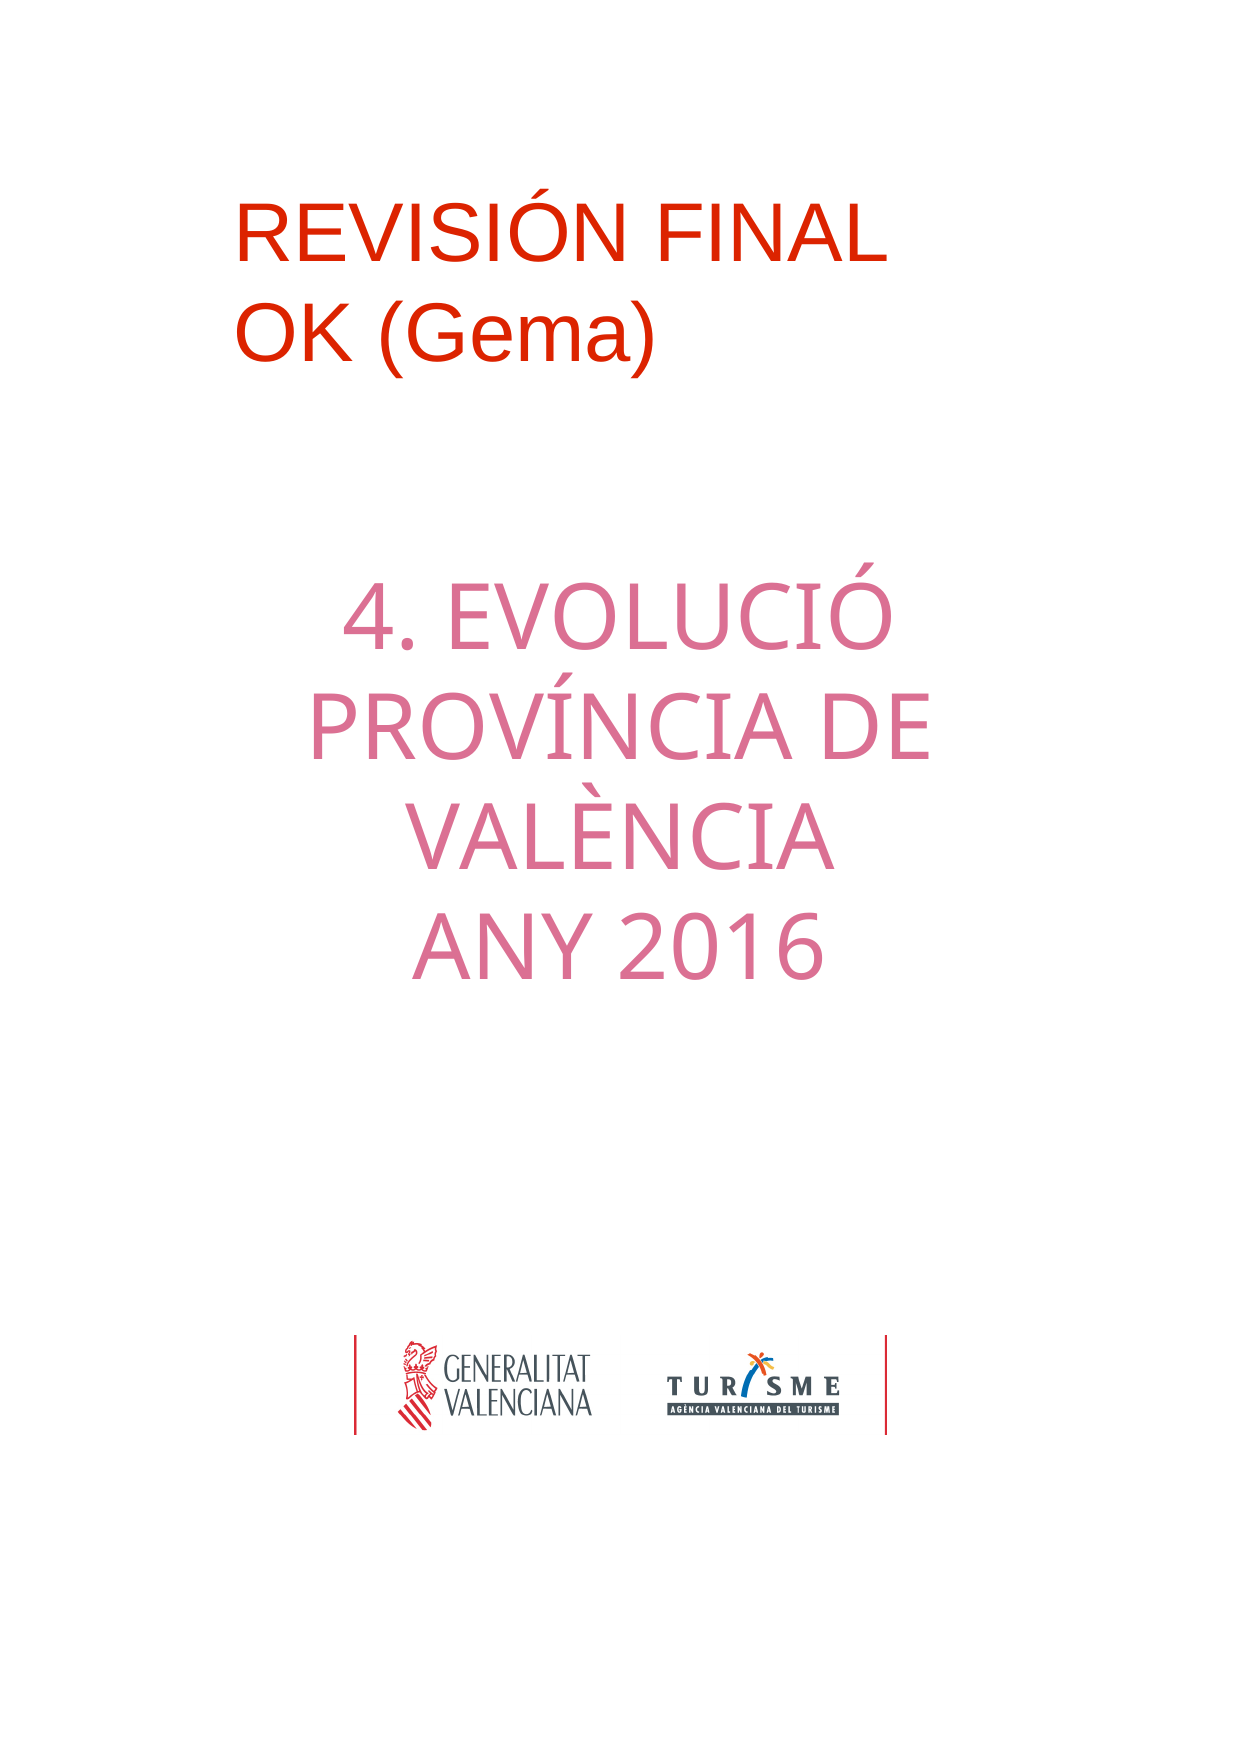

# 4. EVOLUCIÓ PROVÍNCIA DE VALÈNCIA ANY 2016
REVISIÓN FINAL OK (Gema)
PRINCIPALES RESULTADOS